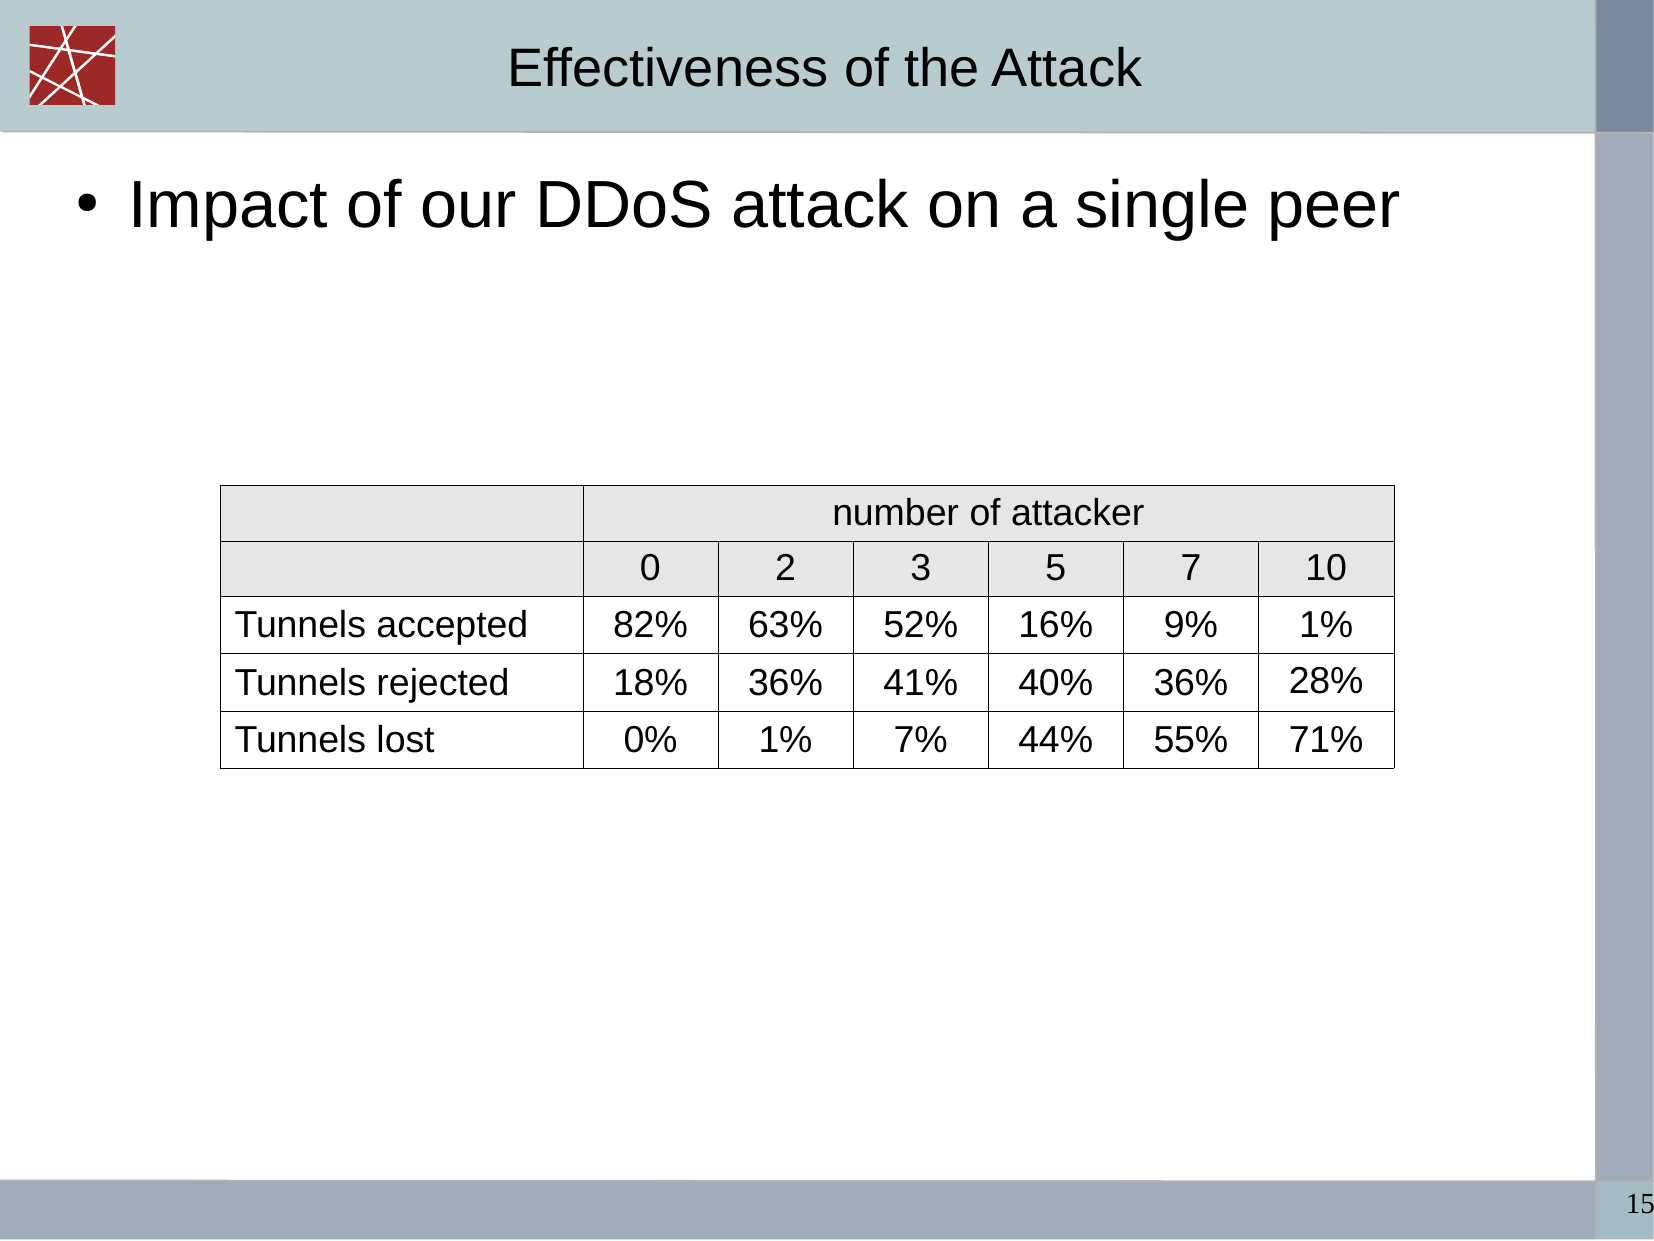

# Effectiveness of the Attack
Impact of our DDoS attack on a single peer
| | number of attacker | | | | | |
| --- | --- | --- | --- | --- | --- | --- |
| | 0 | 2 | 3 | 5 | 7 | 10 |
| Tunnels accepted | 82% | 63% | 52% | 16% | 9% | 1% |
| Tunnels rejected | 18% | 36% | 41% | 40% | 36% | 28% |
| Tunnels lost | 0% | 1% | 7% | 44% | 55% | 71% |
15